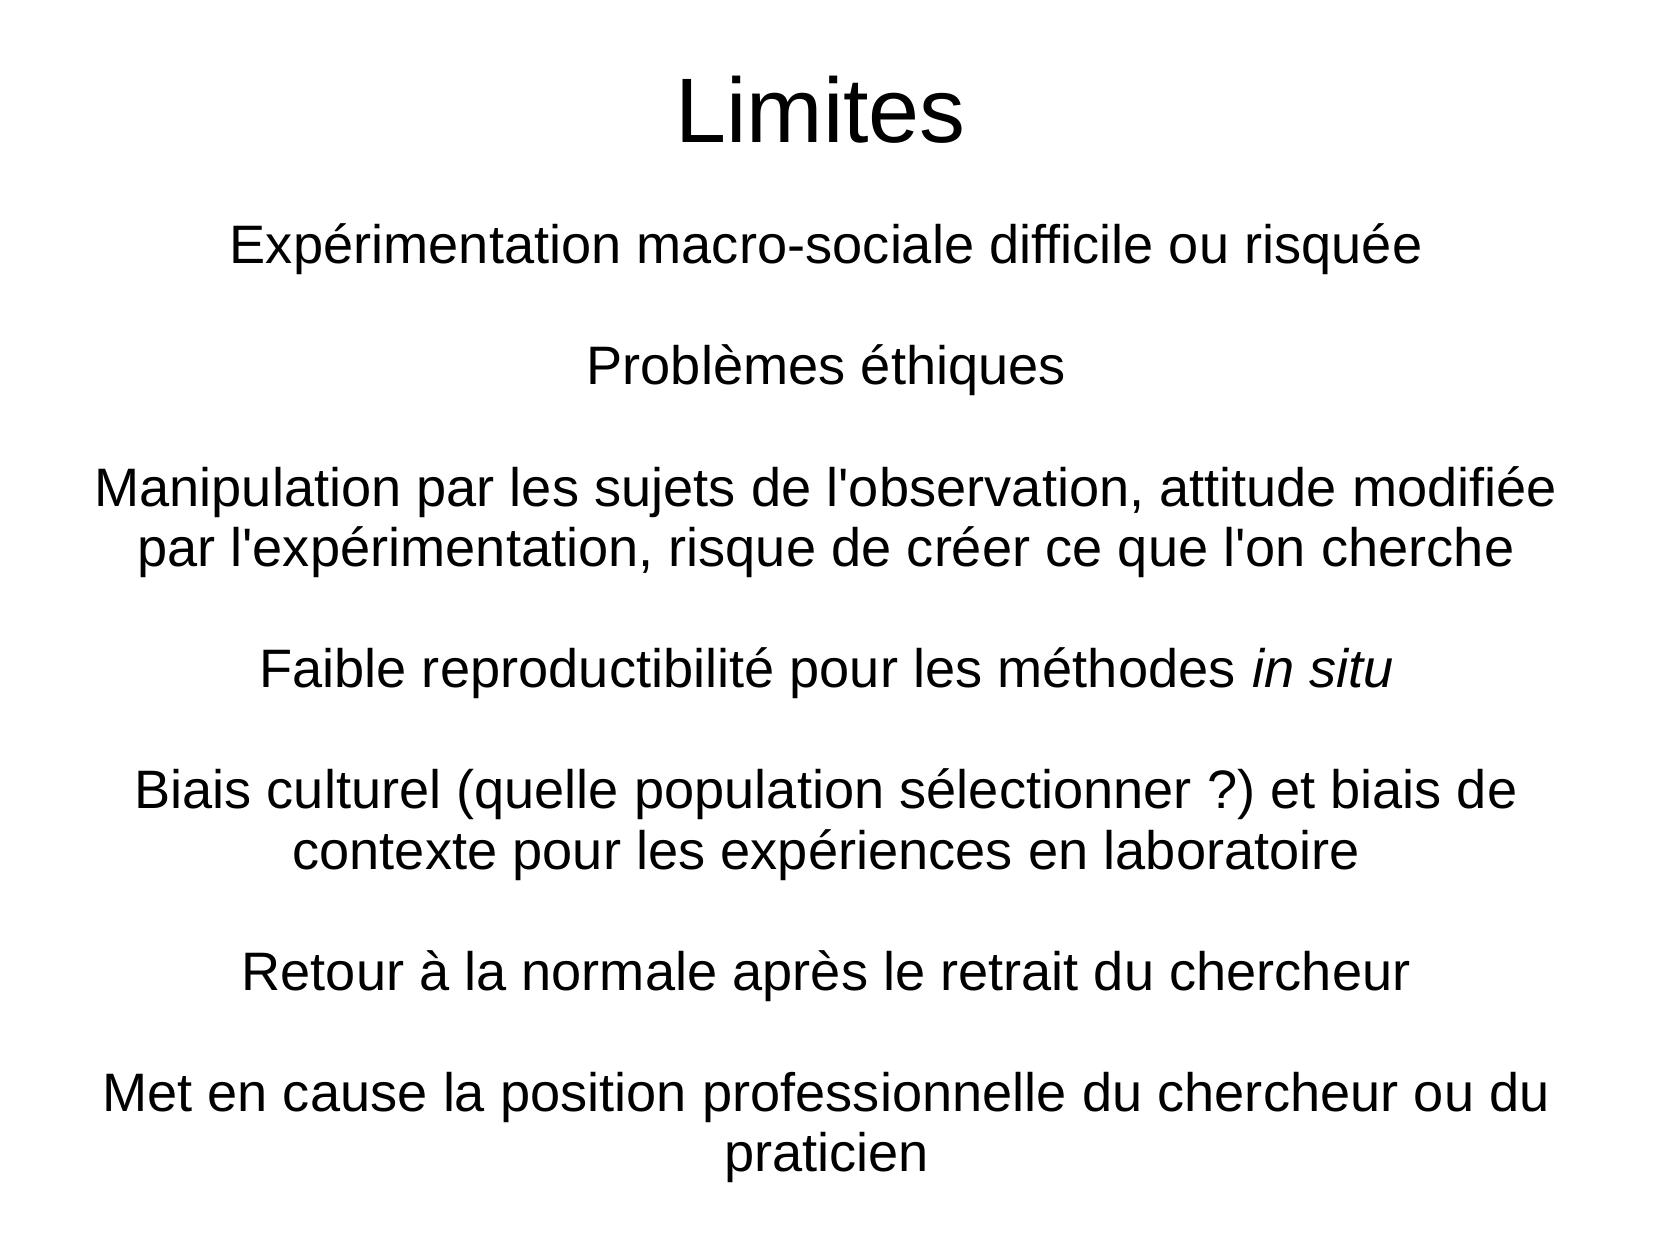

# Limites
Expérimentation macro-sociale difficile ou risquée
Problèmes éthiques
Manipulation par les sujets de l'observation, attitude modifiée par l'expérimentation, risque de créer ce que l'on cherche
Faible reproductibilité pour les méthodes in situ
Biais culturel (quelle population sélectionner ?) et biais de contexte pour les expériences en laboratoire
Retour à la normale après le retrait du chercheur
Met en cause la position professionnelle du chercheur ou du praticien